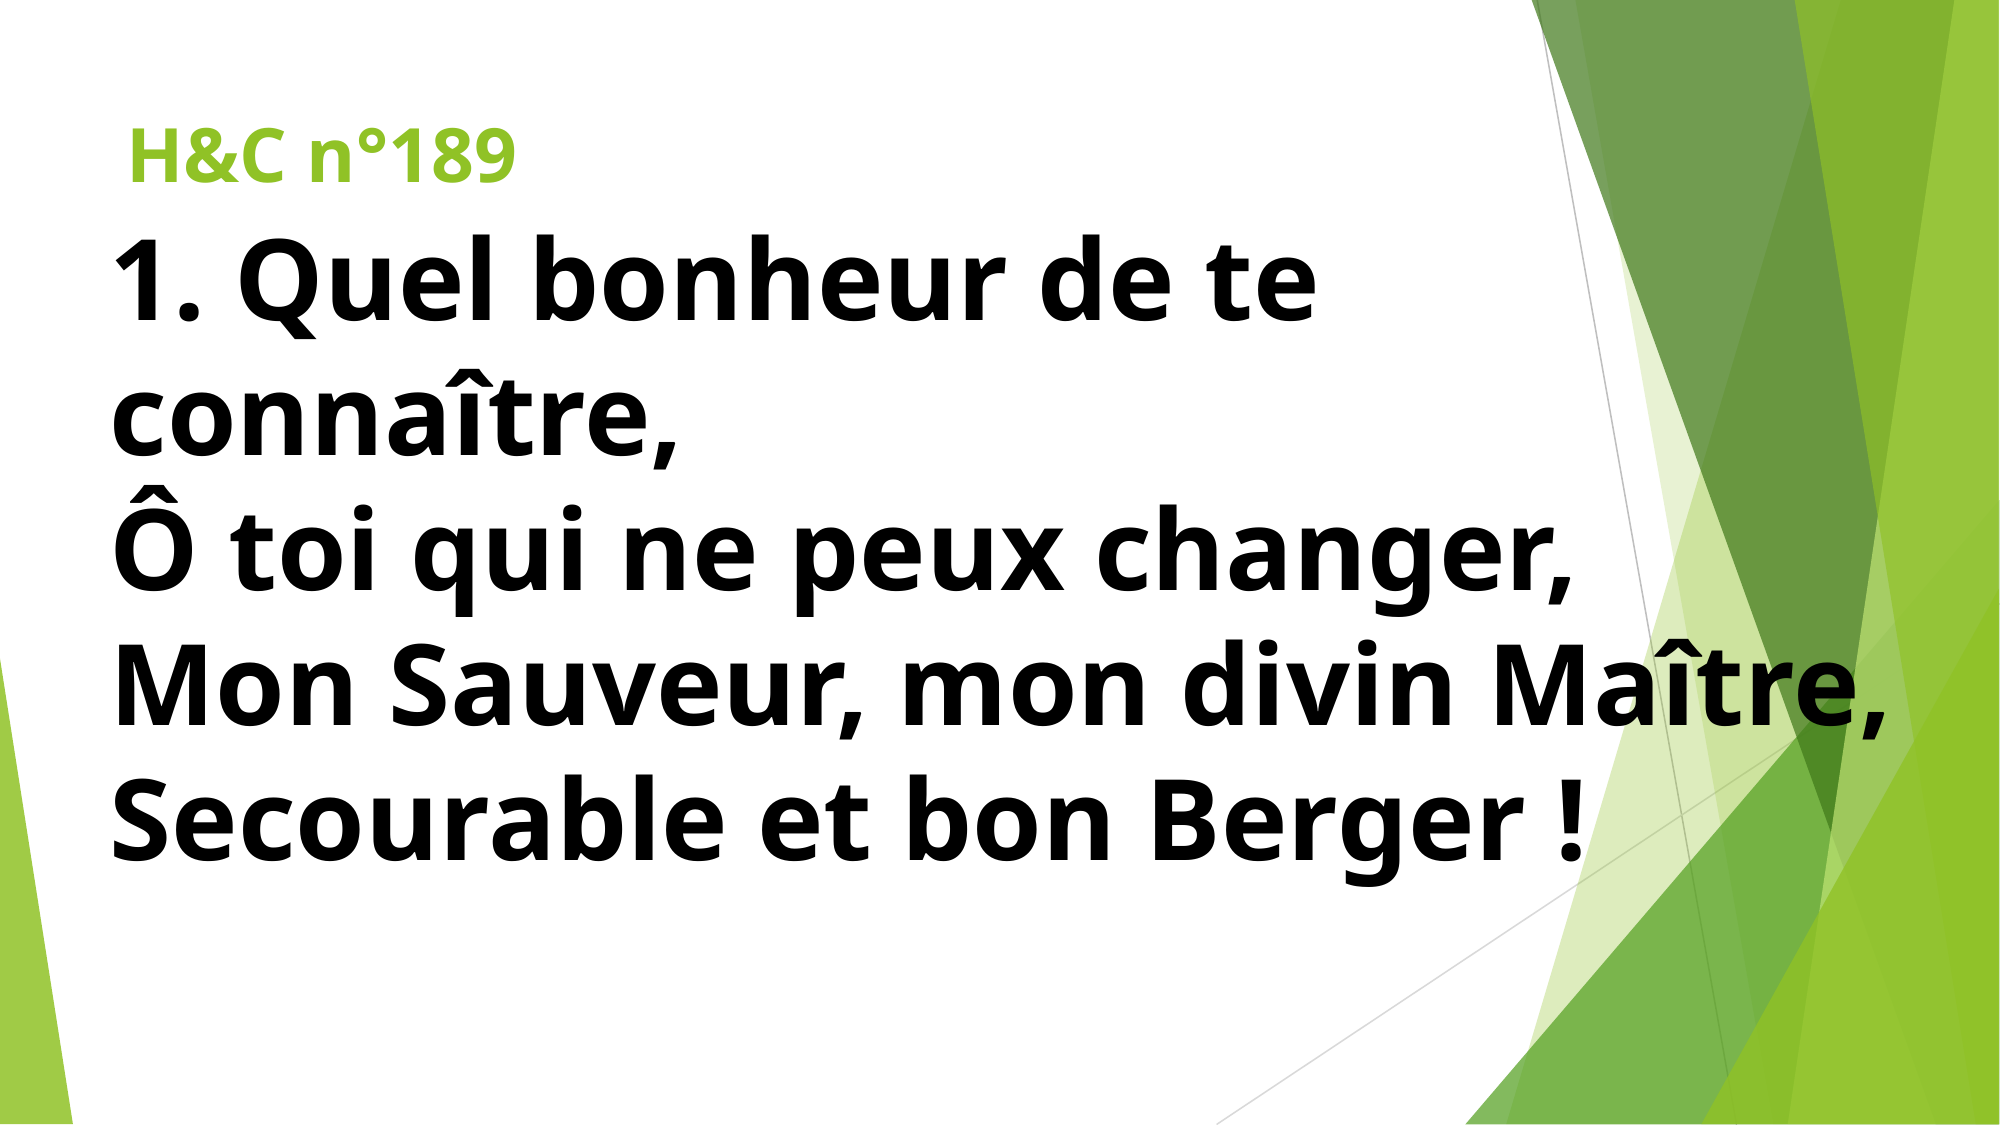

H&C n°189
1. Quel bonheur de te connaître,
Ô toi qui ne peux changer,
Mon Sauveur, mon divin Maître,
Secourable et bon Berger !